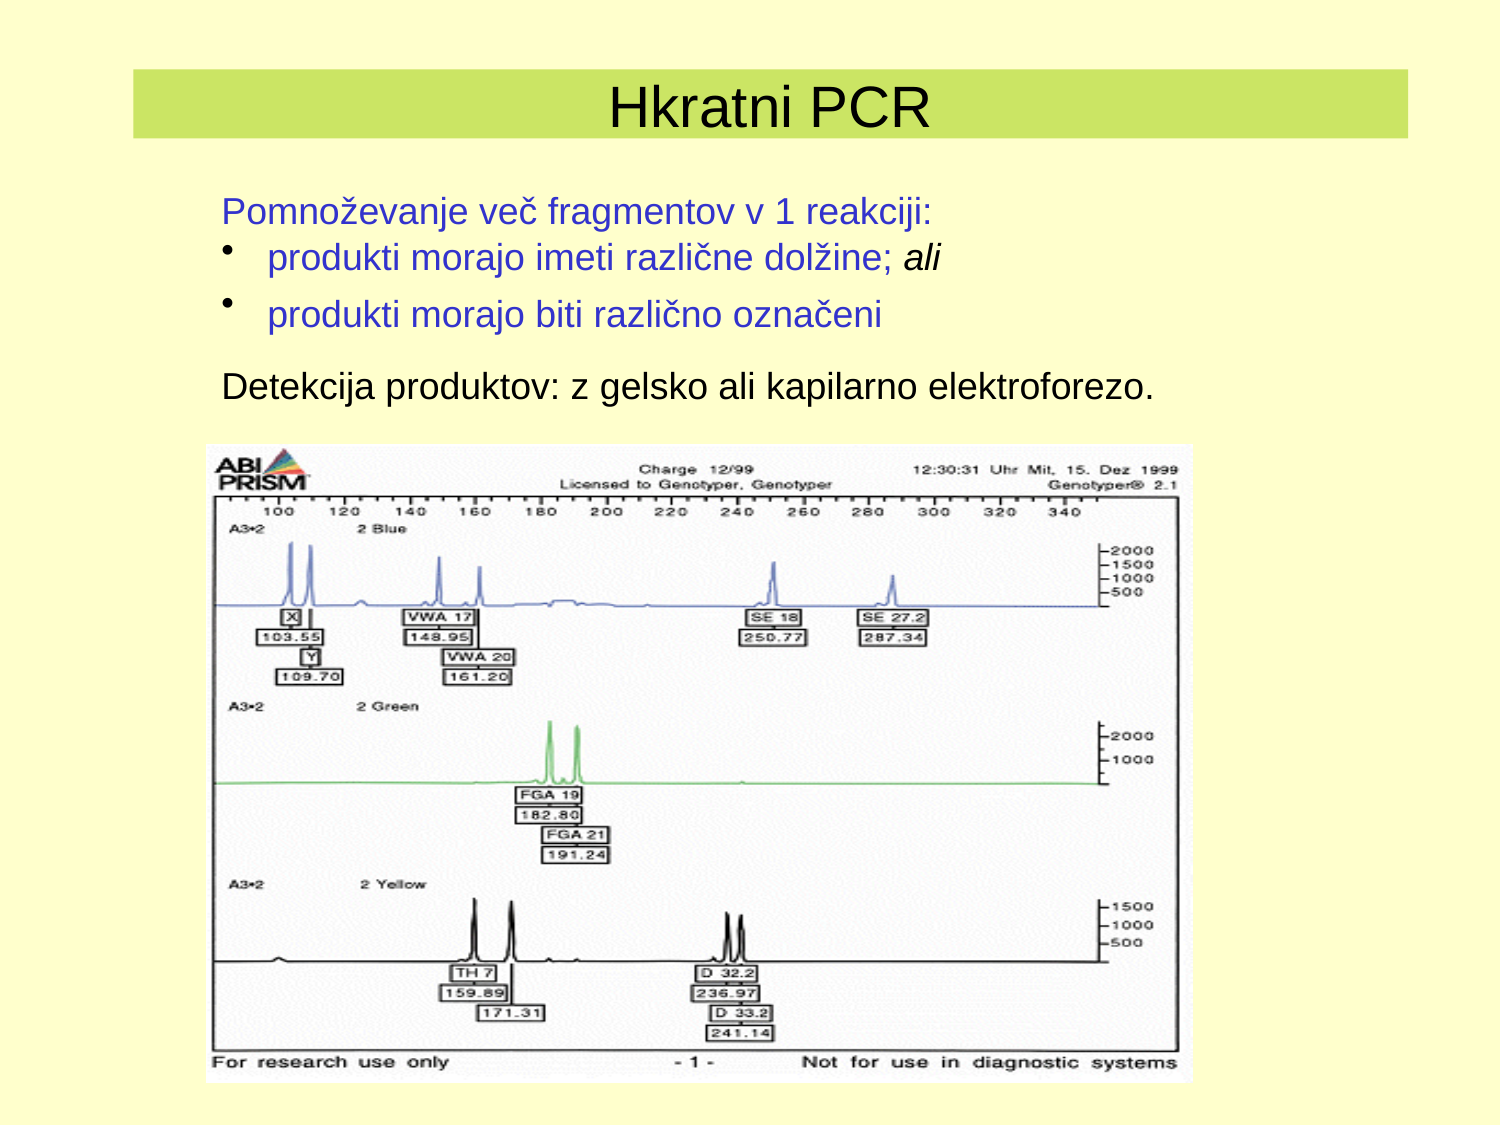

Hkratni PCR
Pomnoževanje več fragmentov v 1 reakciji:
 produkti morajo imeti različne dolžine; ali
 produkti morajo biti različno označeni
Detekcija produktov: z gelsko ali kapilarno elektroforezo.